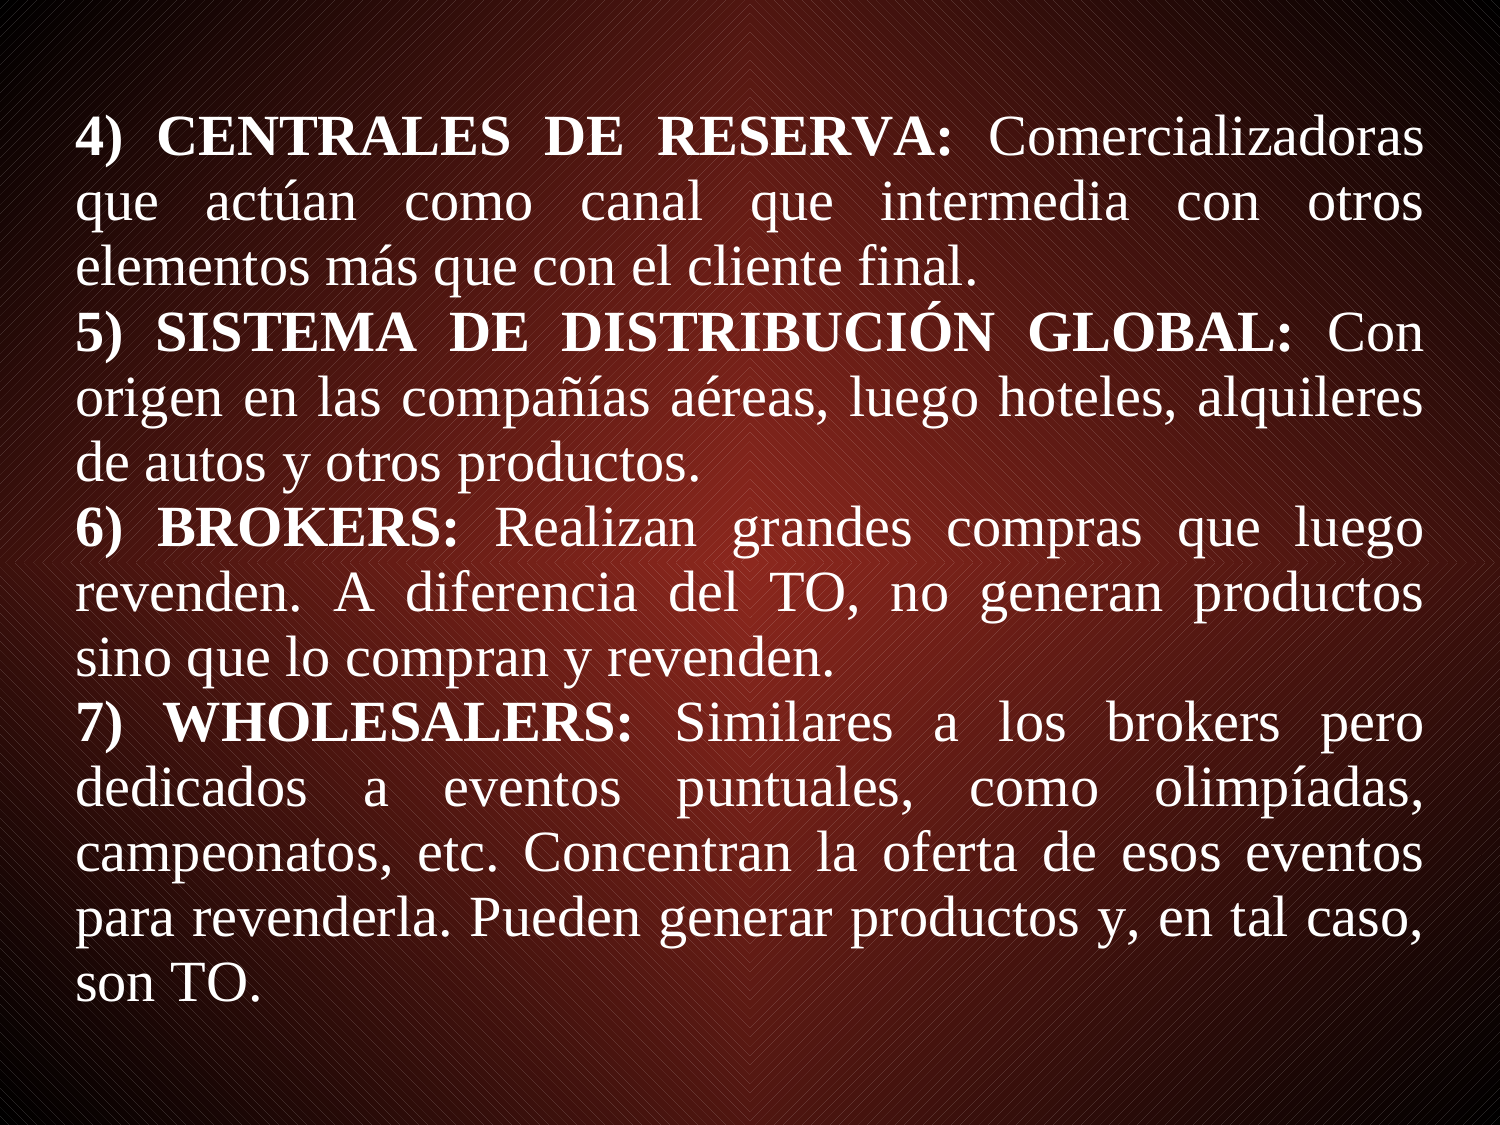

4) CENTRALES DE RESERVA: Comercializadoras que actúan como canal que intermedia con otros elementos más que con el cliente final.
5) SISTEMA DE DISTRIBUCIÓN GLOBAL: Con origen en las compañías aéreas, luego hoteles, alquileres de autos y otros productos.
6) BROKERS: Realizan grandes compras que luego revenden. A diferencia del TO, no generan productos sino que lo compran y revenden.
7) WHOLESALERS: Similares a los brokers pero dedicados a eventos puntuales, como olimpíadas, campeonatos, etc. Concentran la oferta de esos eventos para revenderla. Pueden generar productos y, en tal caso, son TO.